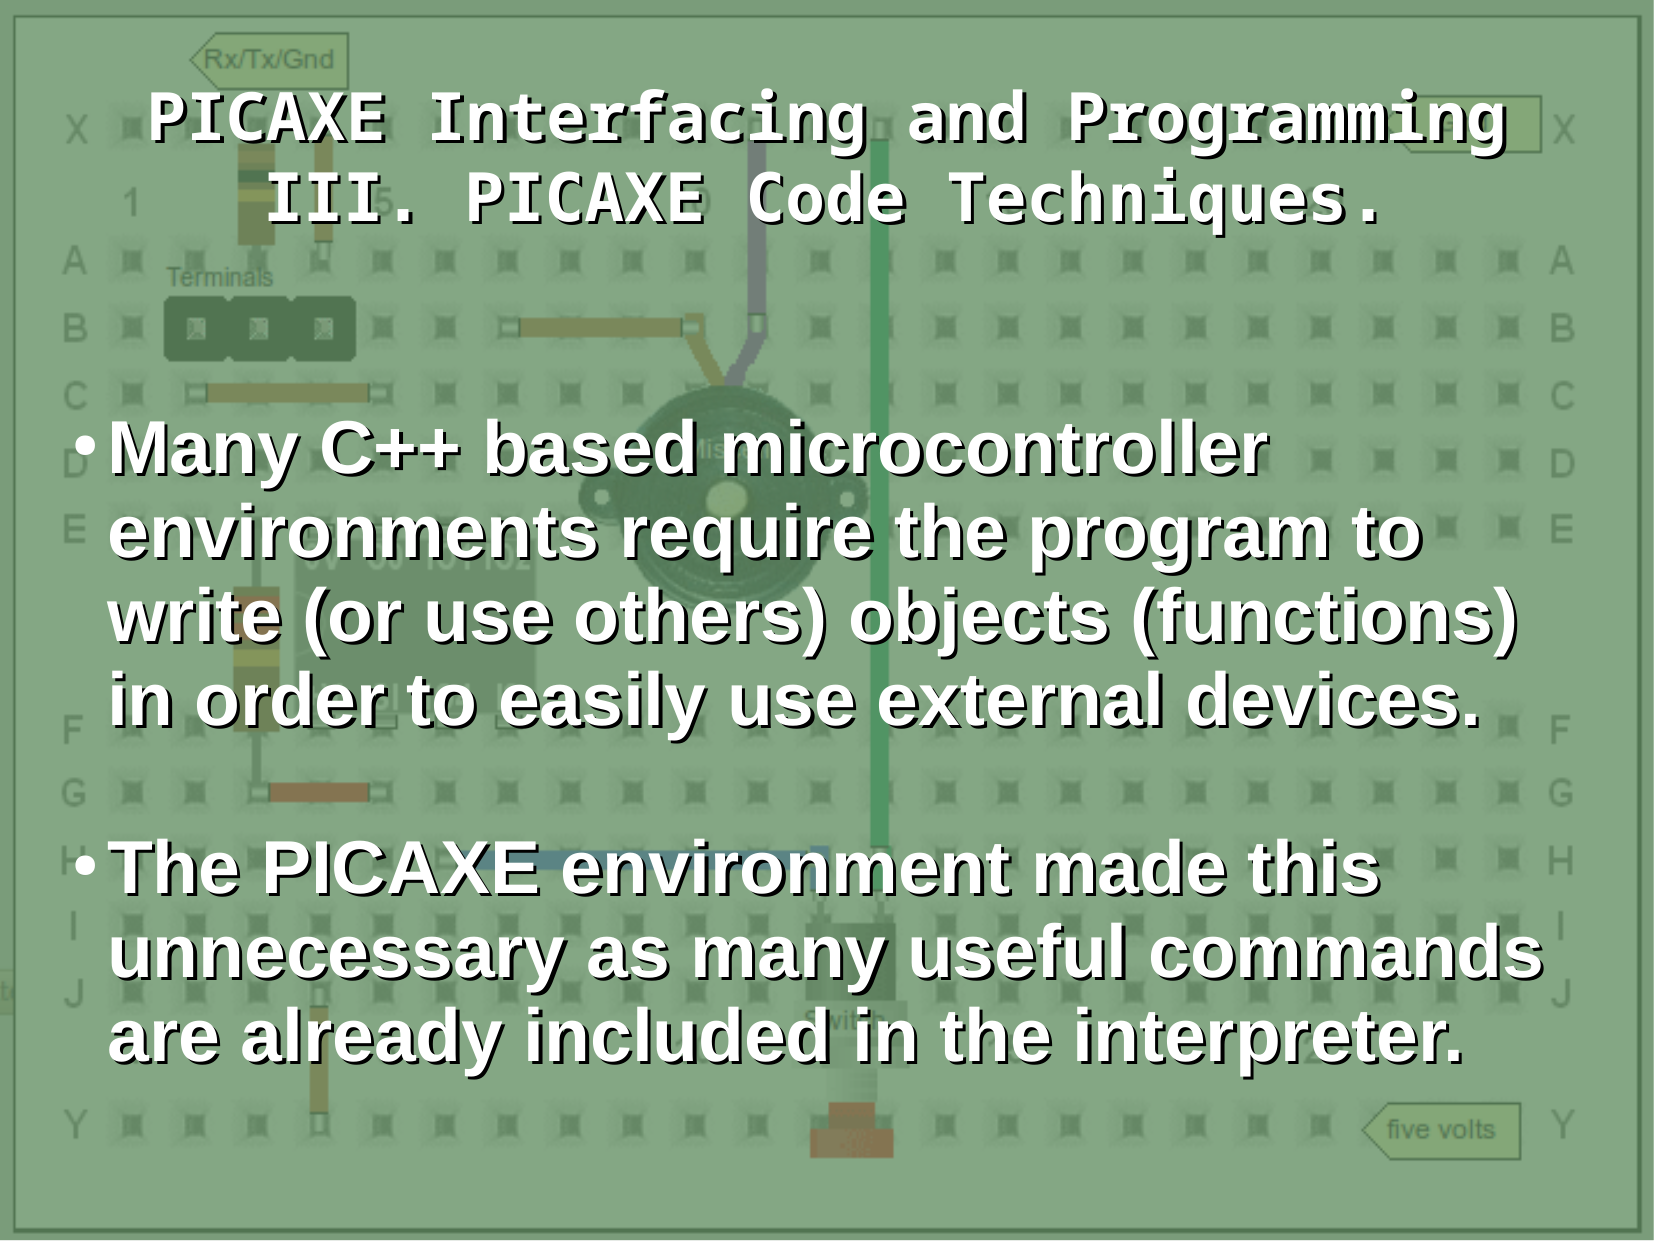

# PICAXE Interfacing and Programming III. PICAXE Code Techniques.
Many C++ based microcontroller
environments require the program to
write (or use others) objects (functions) in order to easily use external devices.
The PICAXE environment made this
unnecessary as many useful commands
are already included in the interpreter.